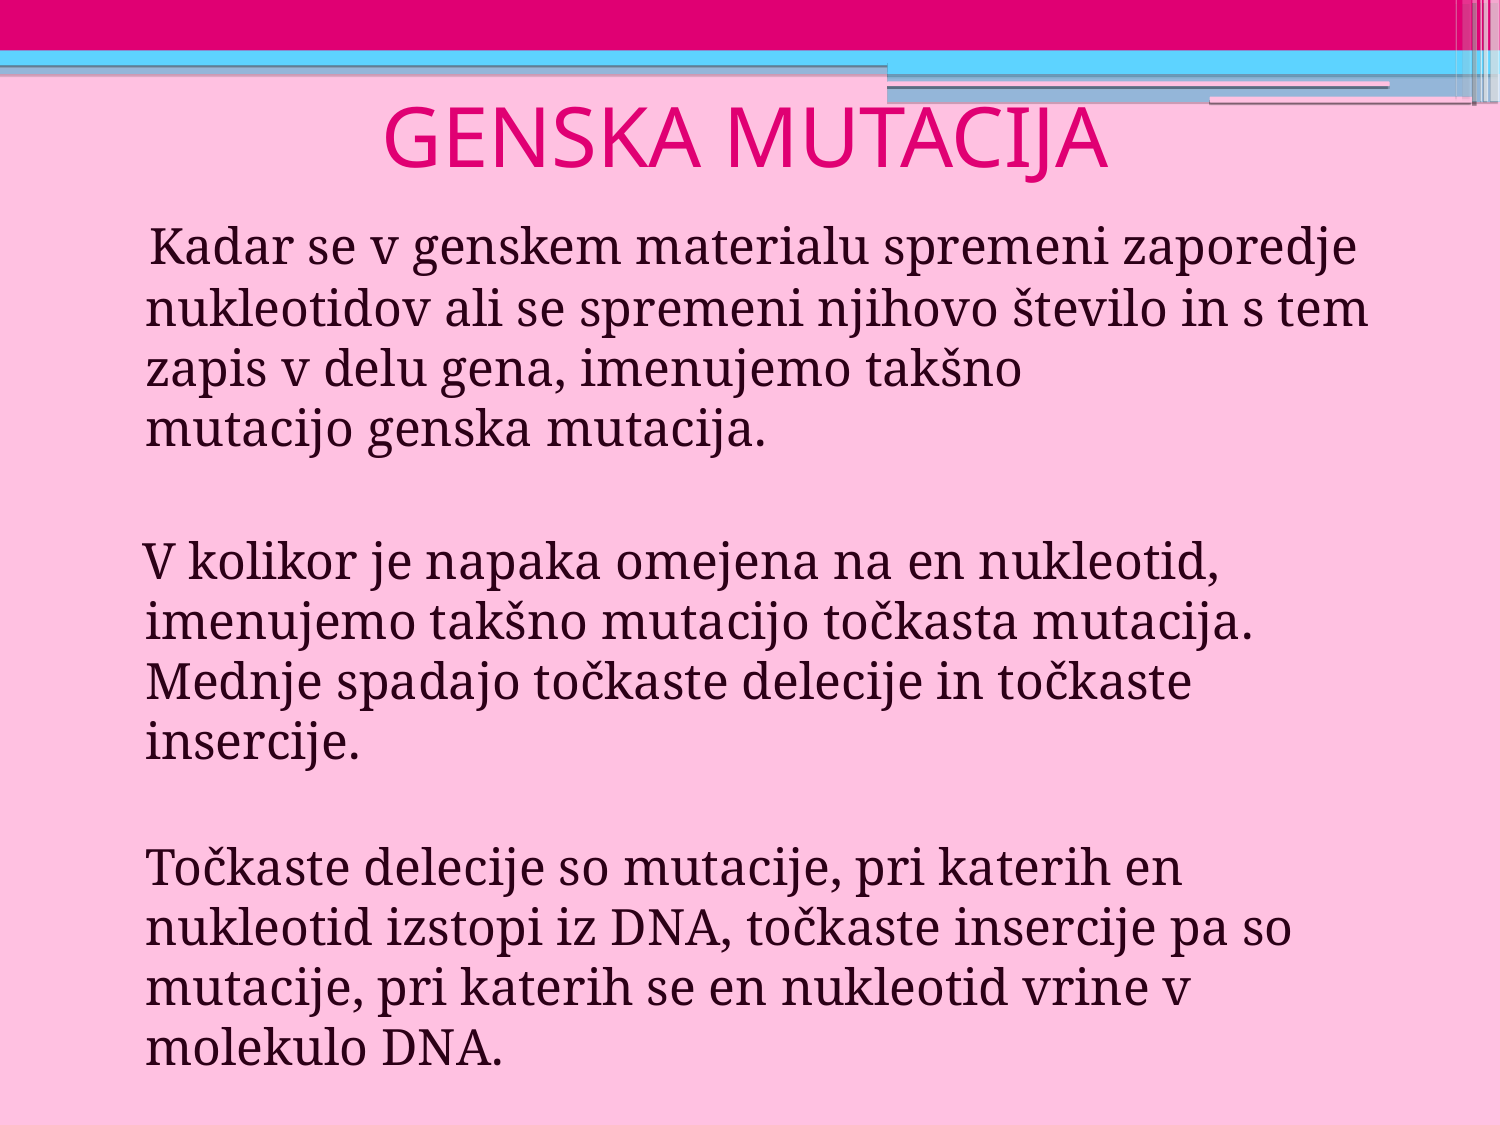

# GENSKA MUTACIJA
 Kadar se v genskem materialu spremeni zaporedje nukleotidov ali se spremeni njihovo število in s tem zapis v delu gena, imenujemo takšno mutacijo genska mutacija.
 V kolikor je napaka omejena na en nukleotid, imenujemo takšno mutacijo točkasta mutacija. Mednje spadajo točkaste delecije in točkaste insercije.
Točkaste delecije so mutacije, pri katerih en nukleotid izstopi iz DNA, točkaste insercije pa so mutacije, pri katerih se en nukleotid vrine v molekulo DNA.